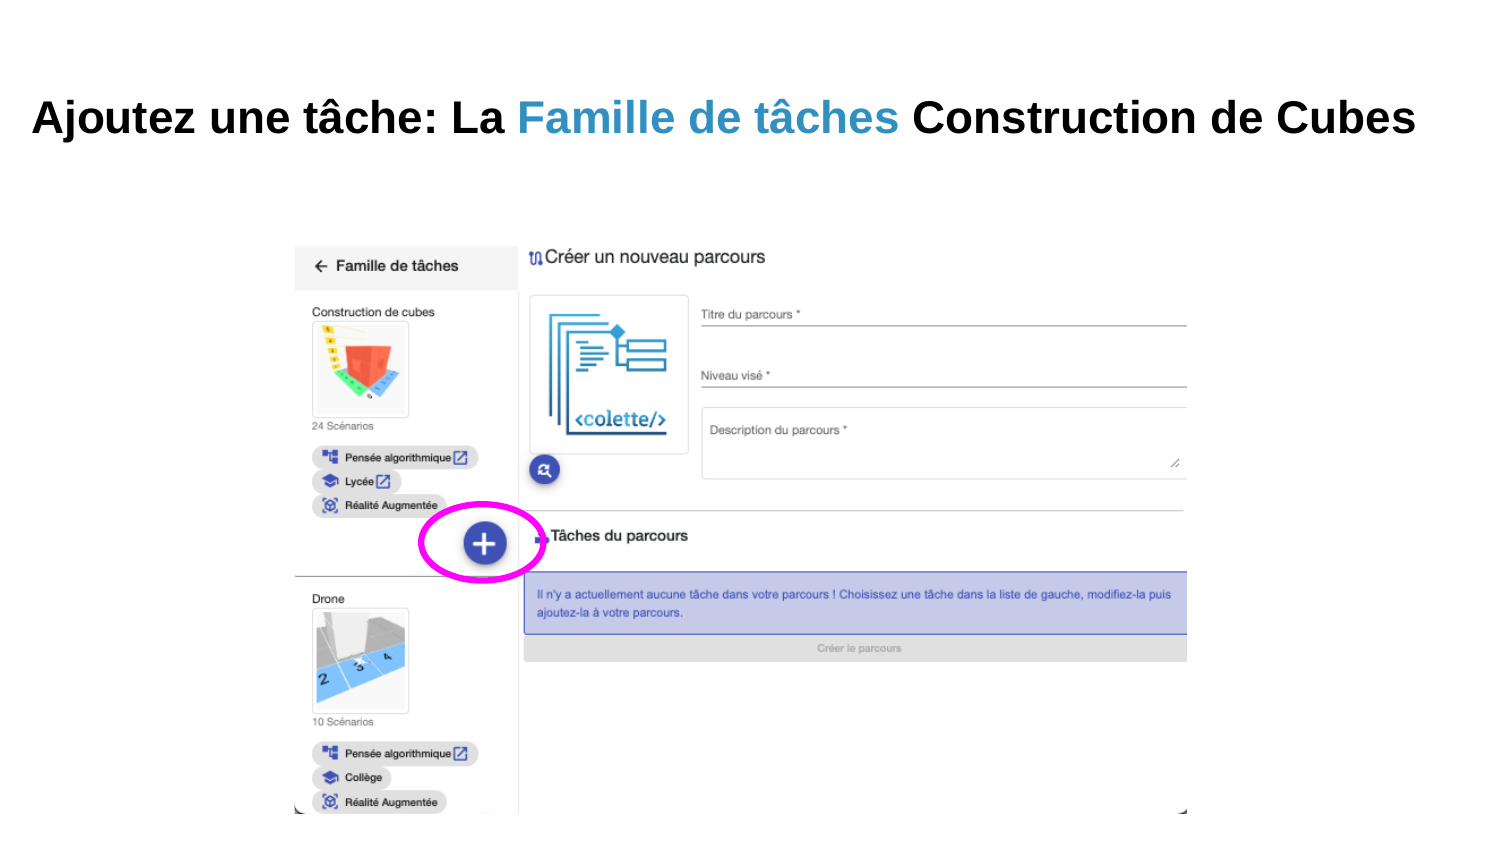

# Ajoutez une tâche: La Famille de tâches Construction de Cubes